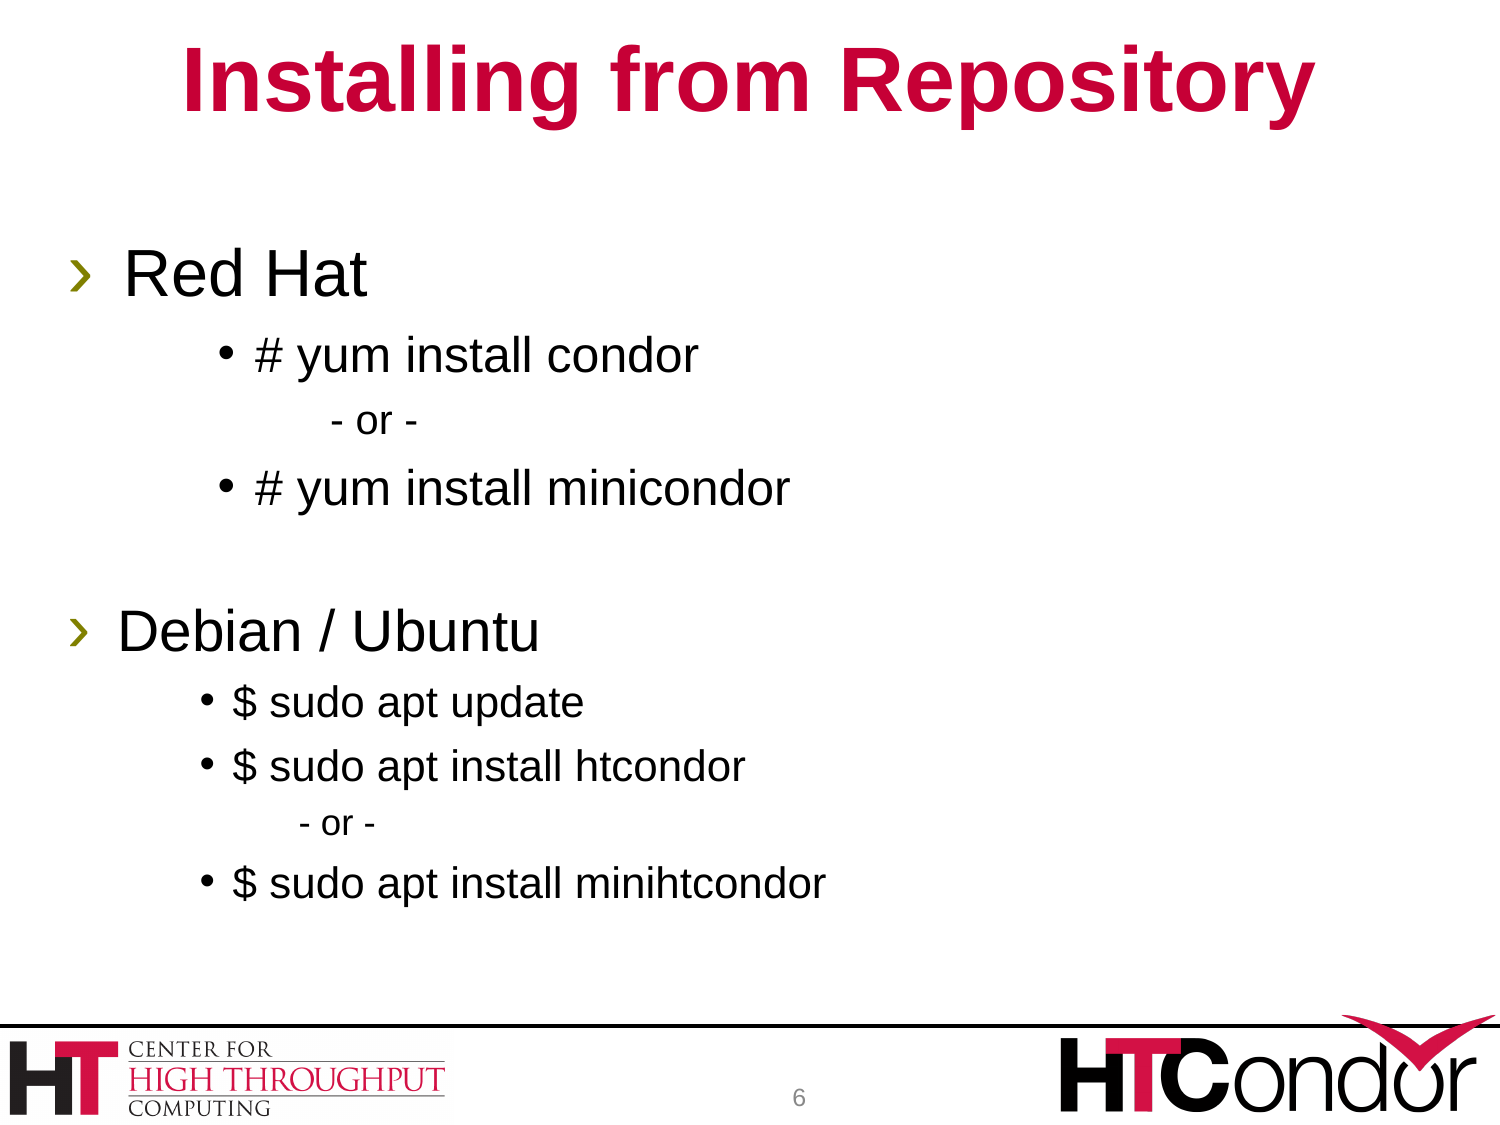

# Installing from Repository
Red Hat
# yum install condor
- or -
# yum install minicondor
Debian / Ubuntu
$ sudo apt update
$ sudo apt install htcondor
- or -
$ sudo apt install minihtcondor